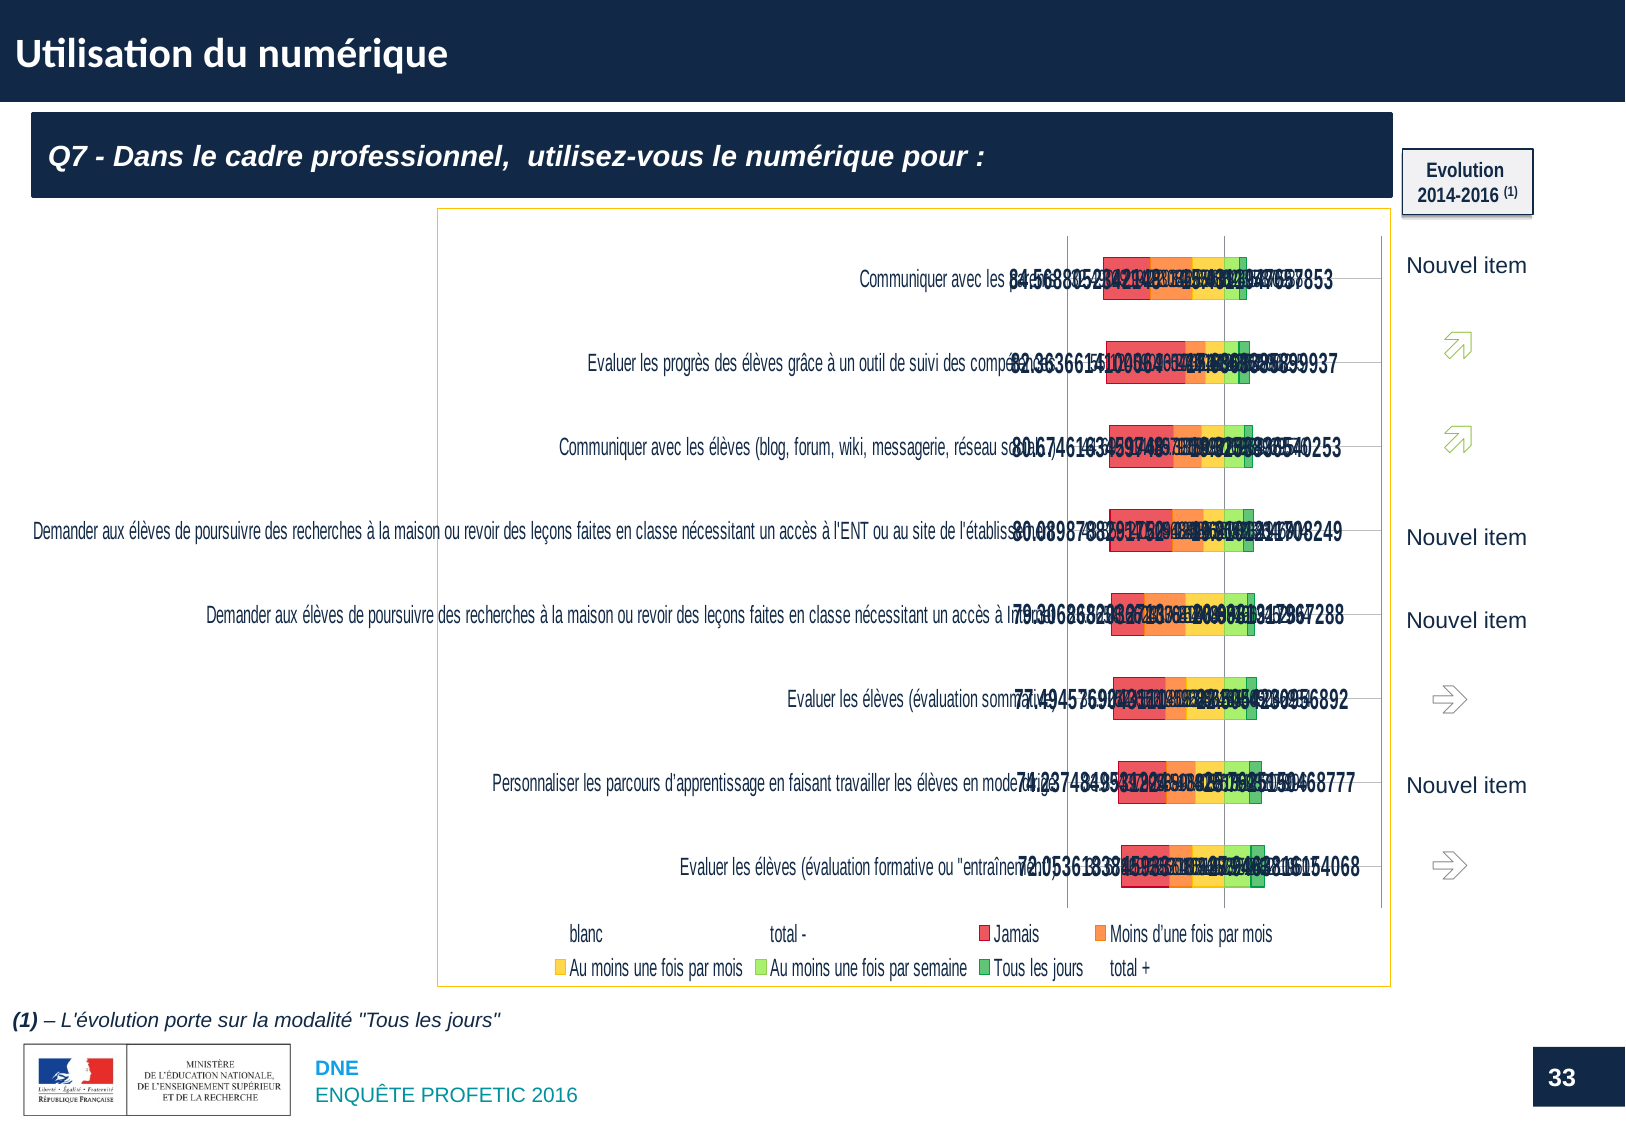

# Utilisation du numérique
Q7 - Dans le cadre professionnel, utilisez-vous le numérique pour :
Evolution
2014-2016 (1)
### Chart
| Category | blanc | total - | Jamais | Moins d’une fois par mois | Au moins une fois par mois | Au moins une fois par semaine | Tous les jours | total + |
|---|---|---|---|---|---|---|---|---|
| Evaluer les élèves (évaluation formative ou "entraînement") | 55.8927632308135 | 72.0536183845933 | 33.6782976530103 | 16.1566640519886 | 22.2186566795943 | 18.4491321682108 | 9.49724944719607 | 27.9463816154068 |
| Personnaliser les parcours d’apprentissage en faisant travailler les élèves en mode dirigé | 51.5250300937553 | 74.2374849531224 | 33.8943799588084 | 19.8026996803707 | 20.5404053139432 | 17.3706151758781 | 8.39189987099966 | 25.7625150468777 |
| Evaluer les élèves (évaluation sommative) | 45.0108461913781 | 77.4945769043111 | 35.9252456218073 | 14.6500452680628 | 26.9192860144409 | 15.0334676452669 | 7.47195545042234 | 22.5054230956892 |
| Demander aux élèves de poursuivre des recherches à la maison ou revoir des leçons faites en classe nécessitant un accès à Internet | 41.3862635934573 | 79.3068682032713 | 23.5654156231764 | 28.6604036816039 | 27.0810488984909 | 15.9043616622028 | 4.78877013452594 | 20.6931317967288 |
| Demander aux élèves de poursuivre des recherches à la maison ou revoir des leçons faites en classe nécessitant un accès à l'ENT ou au site de l'établissement | 39.8202423416496 | 80.0898788291752 | 43.8585408046889 | 21.2094844162543 | 15.0218536082319 | 13.1464691343469 | 6.76365203647804 | 19.9101211708249 |
| Communiquer avec les élèves (blog, forum, wiki, messagerie, réseau social...) | 38.6507673080505 | 80.6746163459748 | 44.6929144557178 | 19.6497911692772 | 16.3319107209798 | 13.8992139343295 | 5.42616971969576 | 19.3253836540253 |
| Evaluer les progrès des élèves grâce à un outil de suivi des compétences | 35.2726771799872 | 82.3636614100064 | 55.124590700744 | 13.9654220412096 | 13.2736486680529 | 10.1164947649862 | 7.51984382500755 | 17.6363385899937 |
| Communiquer avec les parents | 30.8623895315704 | 84.5688052342148 | 32.490421929308 | 29.9421034205916 | 22.1362798843151 | 10.5343024078759 | 4.89689235790938 | 15.4311947657853 |Nouvel item


Nouvel item
Nouvel item

Nouvel item

(1) – L'évolution porte sur la modalité "Tous les jours"
31